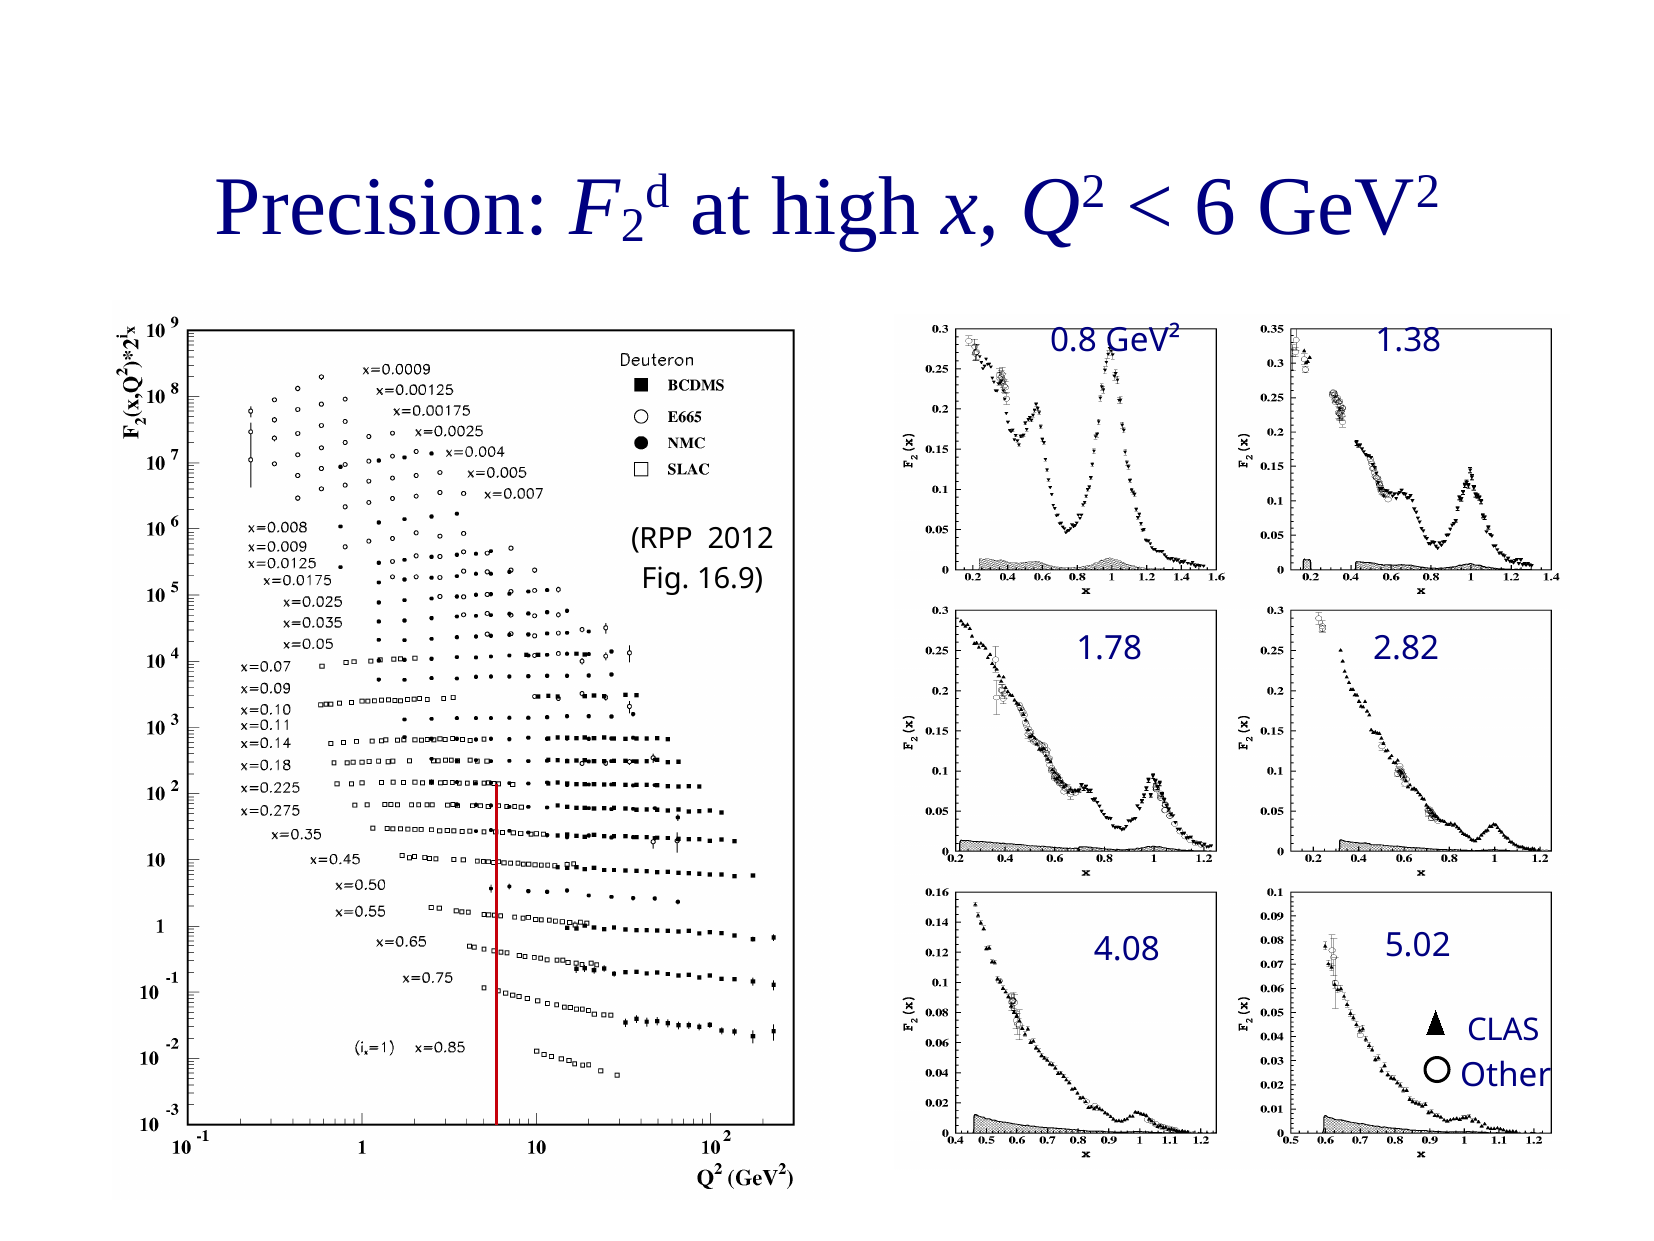

# Precision: F2d at high x, Q2 < 6 GeV2
0.8 GeV²
1.38
(RPP 2012
Fig. 16.9)
1.78
2.82
5.02
4.08
CLAS
Other